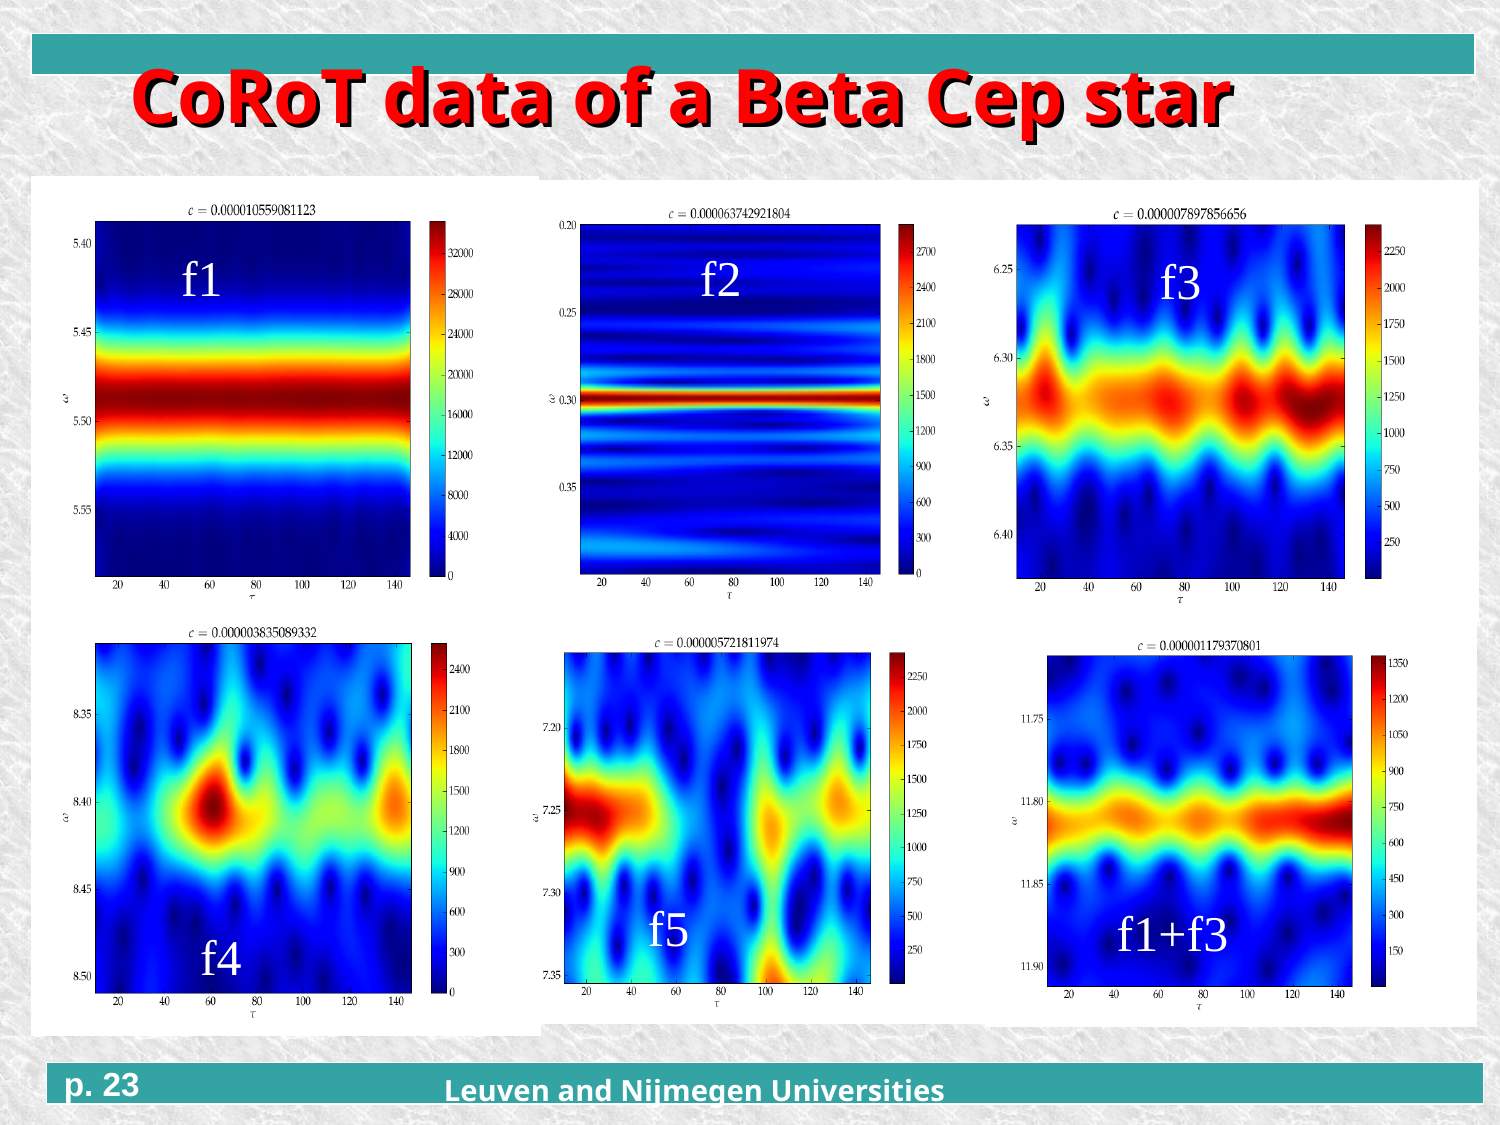

# CoRoT data of a Beta Cep star
f1
f2
f3
f5
f1+f3
f4